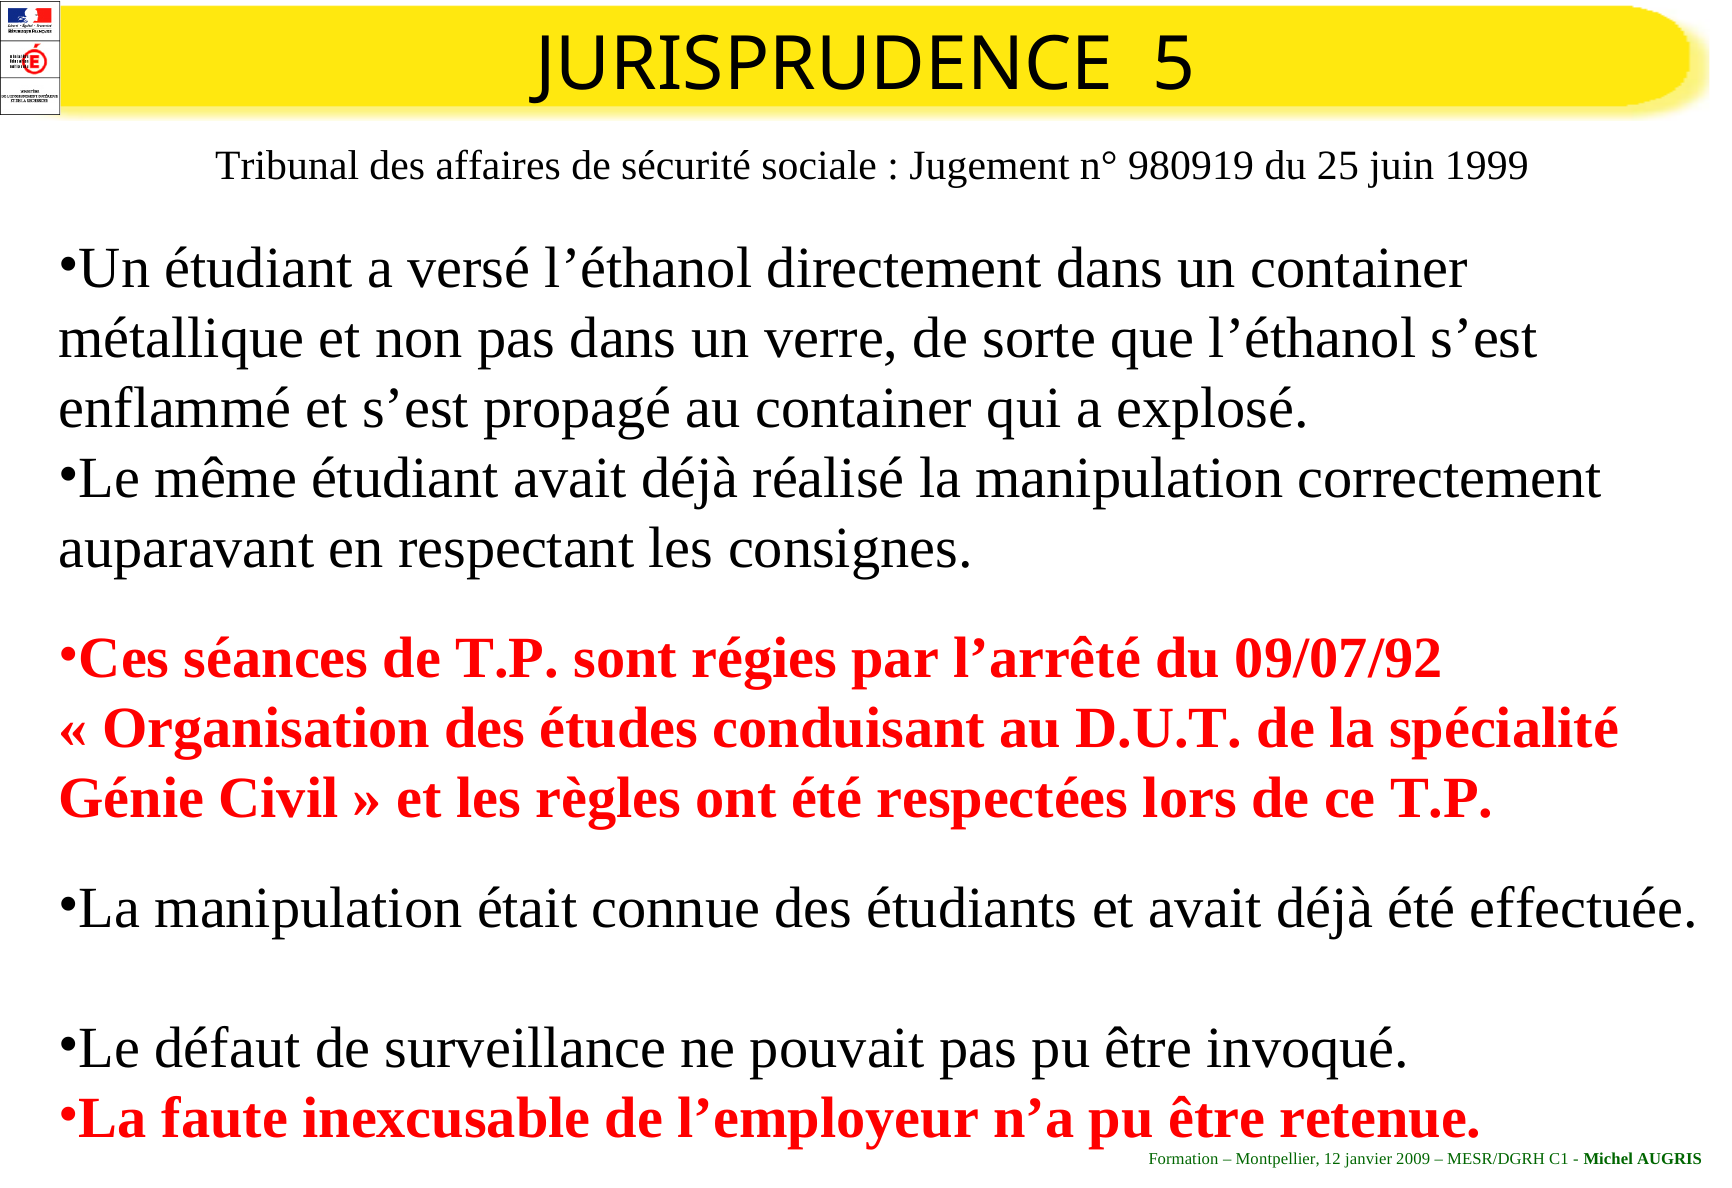

JURISPRUDENCE 5
Tribunal des affaires de sécurité sociale : Jugement n° 980919 du 25 juin 1999
Un étudiant a versé l’éthanol directement dans un container métallique et non pas dans un verre, de sorte que l’éthanol s’est enflammé et s’est propagé au container qui a explosé.
Le même étudiant avait déjà réalisé la manipulation correctement auparavant en respectant les consignes.
Ces séances de T.P. sont régies par l’arrêté du 09/07/92 « Organisation des études conduisant au D.U.T. de la spécialité Génie Civil » et les règles ont été respectées lors de ce T.P.
La manipulation était connue des étudiants et avait déjà été effectuée.
Le défaut de surveillance ne pouvait pas pu être invoqué.
La faute inexcusable de l’employeur n’a pu être retenue.